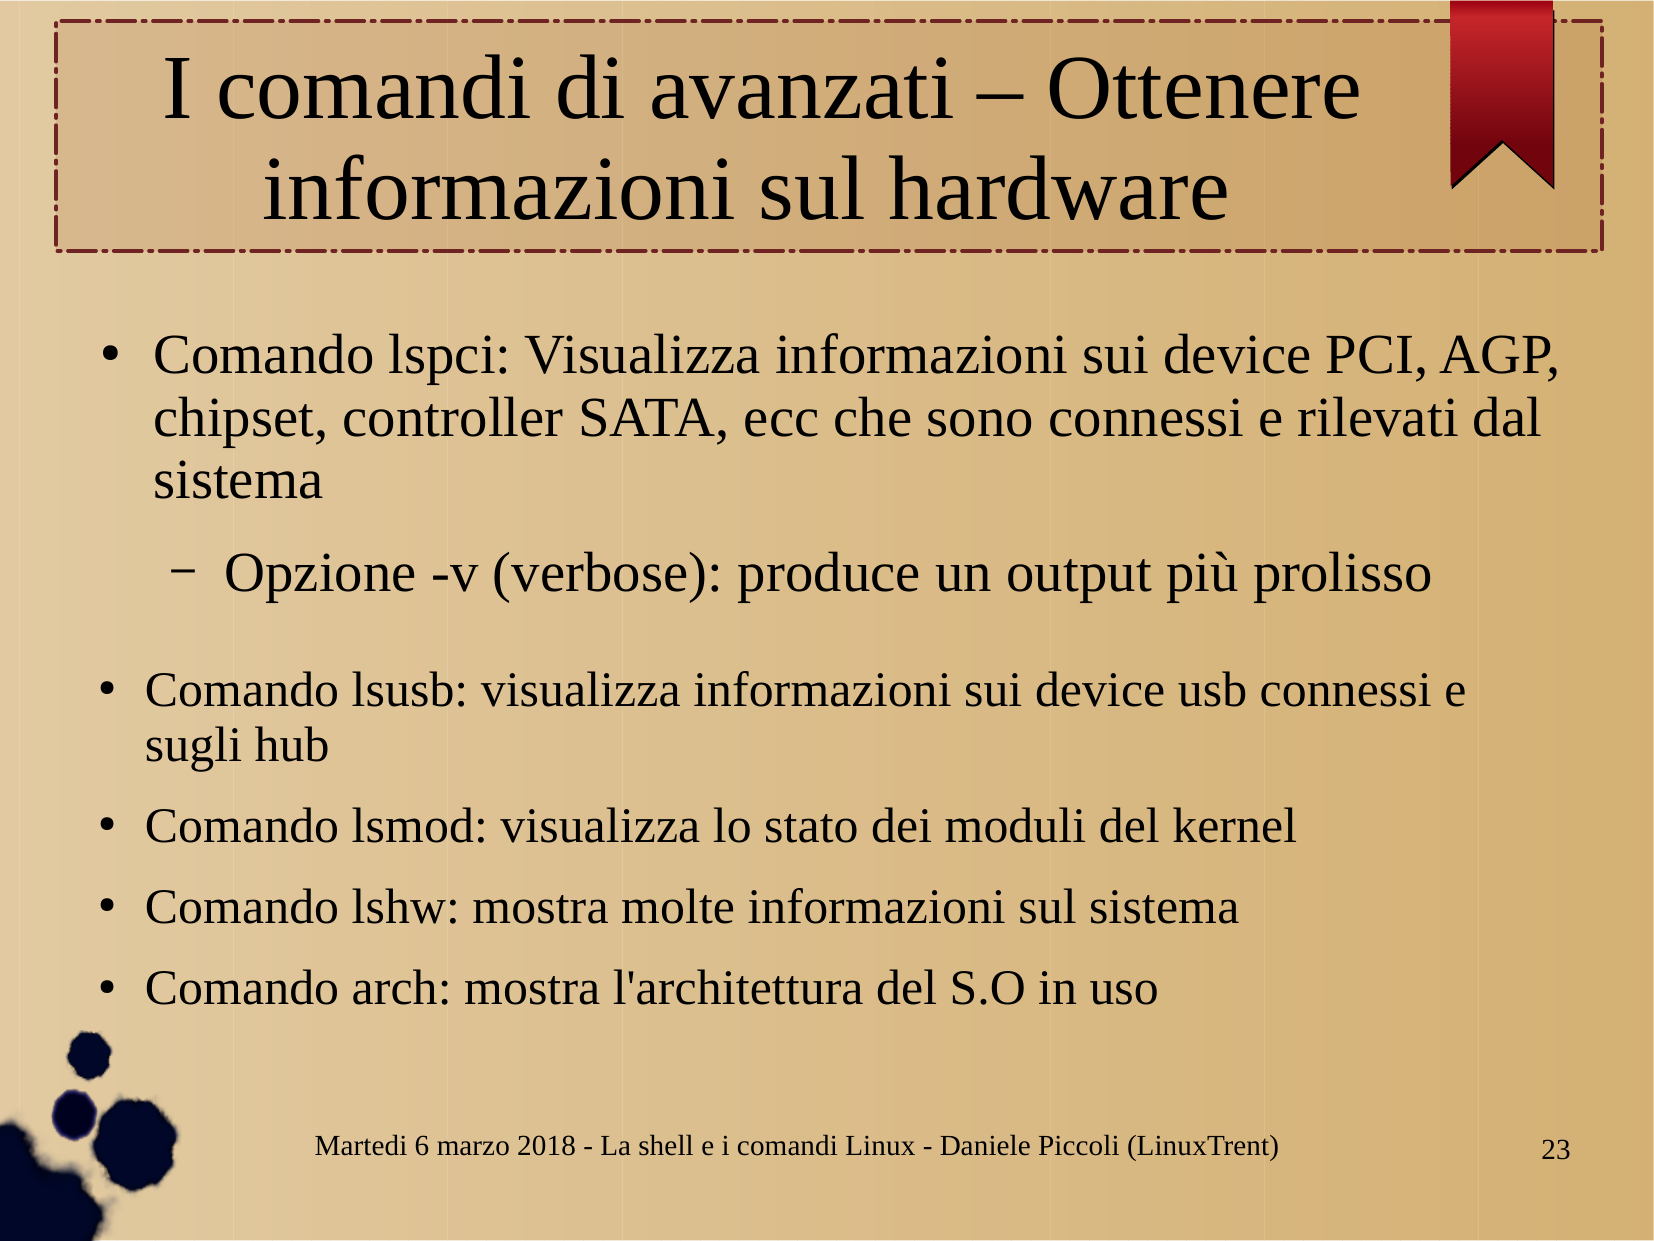

# I comandi di avanzati – Ottenere informazioni sul hardware
Comando lspci: Visualizza informazioni sui device PCI, AGP, chipset, controller SATA, ecc che sono connessi e rilevati dal sistema
Opzione -v (verbose): produce un output più prolisso
Comando lsusb: visualizza informazioni sui device usb connessi e sugli hub
Comando lsmod: visualizza lo stato dei moduli del kernel
Comando lshw: mostra molte informazioni sul sistema
Comando arch: mostra l'architettura del S.O in uso
Martedi 6 marzo 2018 - La shell e i comandi Linux - Daniele Piccoli (LinuxTrent)
23